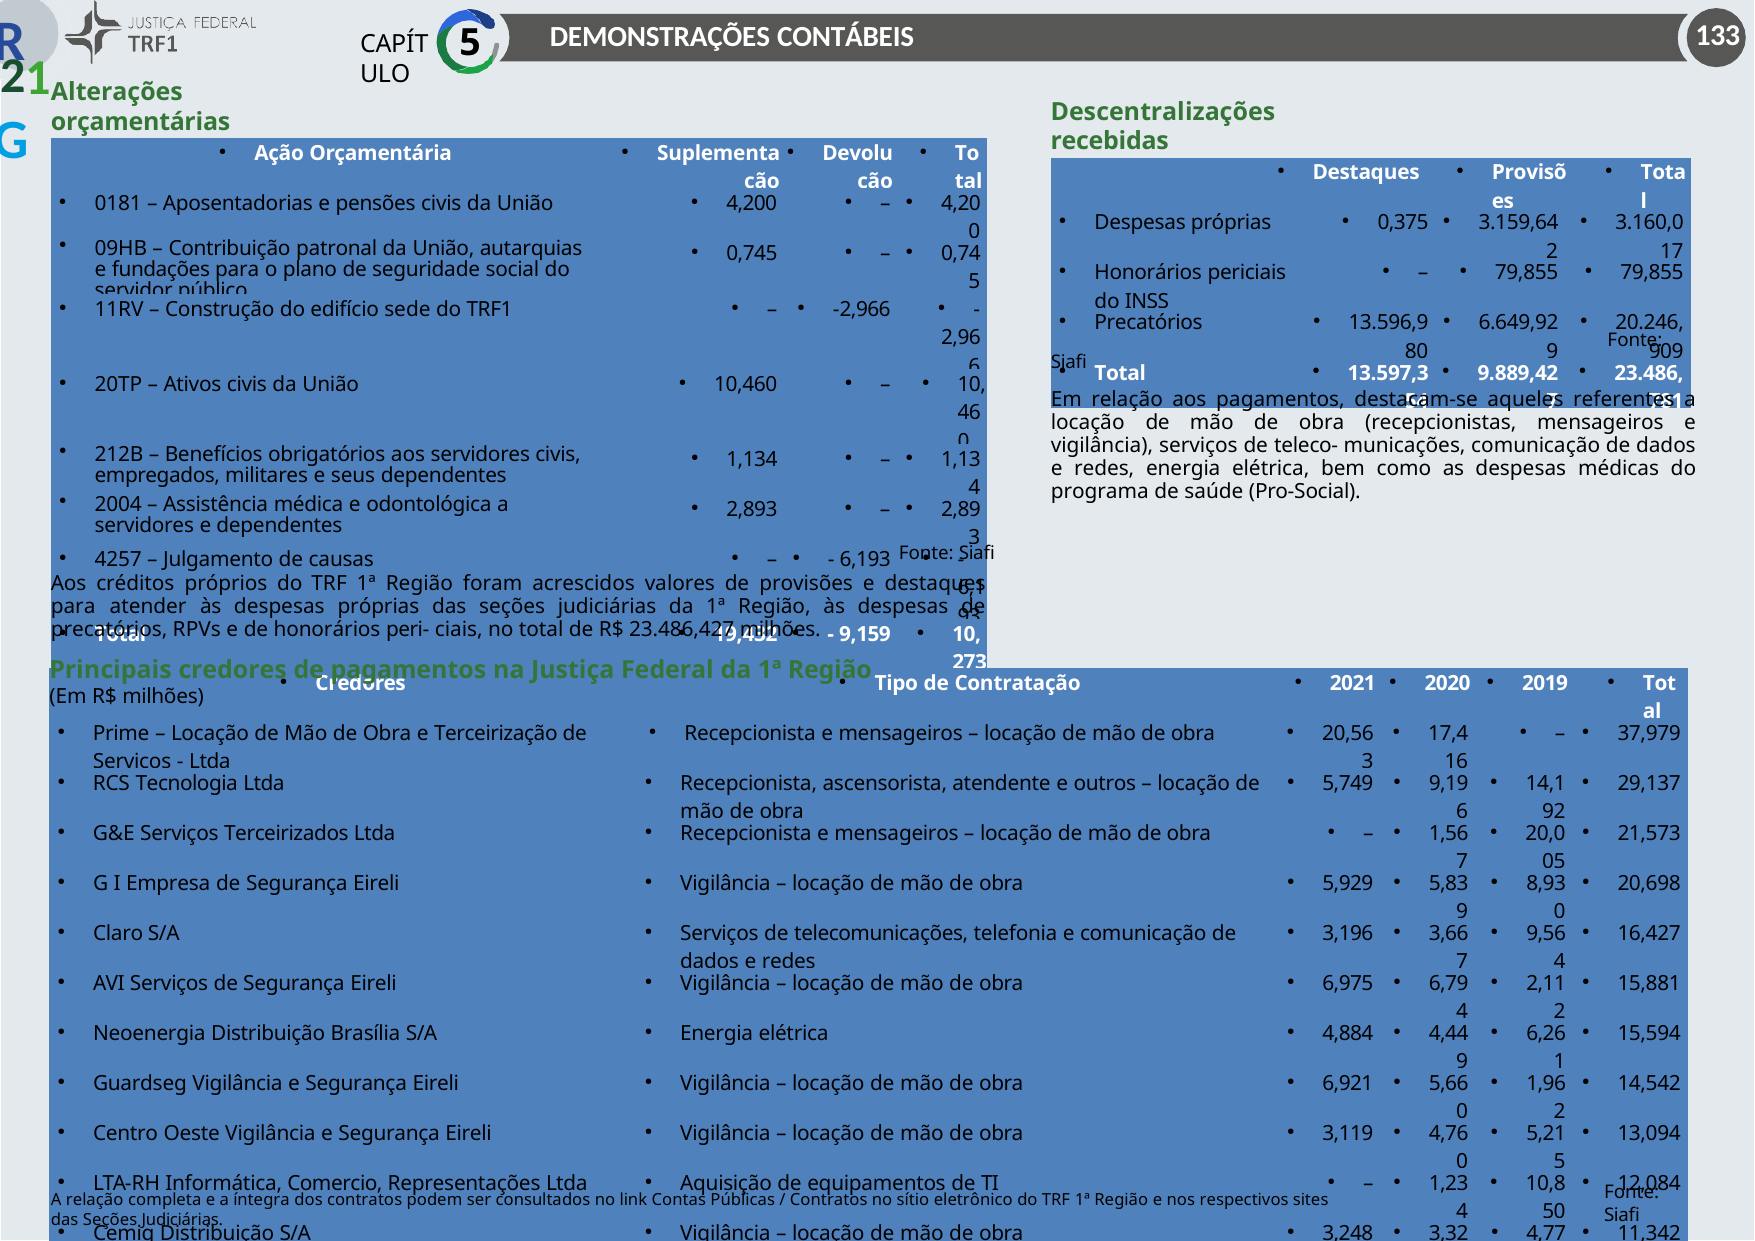

RG
133
21
DEMONSTRAÇÕES CONTÁBEIS
5
CAPÍTULO
Alterações orçamentárias
(Em R$ milhões)
Descentralizações recebidas
(Em R$ milhões)
| Ação Orçamentária | Suplementação | Devolução | Total |
| --- | --- | --- | --- |
| 0181 – Aposentadorias e pensões civis da União | 4,200 | – | 4,200 |
| 09HB – Contribuição patronal da União, autarquias e fundações para o plano de seguridade social do servidor público | 0,745 | – | 0,745 |
| 11RV – Construção do edifício sede do TRF1 | – | -2,966 | -2,966 |
| 20TP – Ativos civis da União | 10,460 | – | 10,460 |
| 212B – Benefícios obrigatórios aos servidores civis, empregados, militares e seus dependentes | 1,134 | – | 1,134 |
| 2004 – Assistência médica e odontológica a servidores e dependentes | 2,893 | – | 2,893 |
| 4257 – Julgamento de causas | – | - 6,193 | - 6,193 |
| Total | 19,432 | - 9,159 | 10,273 |
| Destaques | | Provisões | Total |
| --- | --- | --- | --- |
| Despesas próprias | 0,375 | 3.159,642 | 3.160,017 |
| Honorários periciais do INSS | – | 79,855 | 79,855 |
| Precatórios | 13.596,980 | 6.649,929 | 20.246,909 |
| Total | 13.597,354 | 9.889,427 | 23.486,781 |
Fonte: Siafi
Em relação aos pagamentos, destacam-se aqueles referentes a locação de mão de obra (recepcionistas, mensageiros e vigilância), serviços de teleco- municações, comunicação de dados e redes, energia elétrica, bem como as despesas médicas do programa de saúde (Pro-Social).
Fonte: Siafi
Aos créditos próprios do TRF 1ª Região foram acrescidos valores de provisões e destaques para atender às despesas próprias das seções judiciárias da 1ª Região, às despesas de precatórios, RPVs e de honorários peri- ciais, no total de R$ 23.486,427 milhões.
Principais credores de pagamentos na Justiça Federal da 1ª Região
(Em R$ milhões)
| Credores | Tipo de Contratação | 2021 | 2020 | 2019 | Total |
| --- | --- | --- | --- | --- | --- |
| Prime – Locação de Mão de Obra e Terceirização de Serviços - Ltda | Recepcionista e mensageiros – locação de mão de obra | 20,563 | 17,416 | – | 37,979 |
| RCS Tecnologia Ltda | Recepcionista, ascensorista, atendente e outros – locação de mão de obra | 5,749 | 9,196 | 14,192 | 29,137 |
| G&E Serviços Terceirizados Ltda | Recepcionista e mensageiros – locação de mão de obra | – | 1,567 | 20,005 | 21,573 |
| G I Empresa de Segurança Eireli | Vigilância – locação de mão de obra | 5,929 | 5,839 | 8,930 | 20,698 |
| Claro S/A | Serviços de telecomunicações, telefonia e comunicação de dados e redes | 3,196 | 3,667 | 9,564 | 16,427 |
| AVI Serviços de Segurança Eireli | Vigilância – locação de mão de obra | 6,975 | 6,794 | 2,112 | 15,881 |
| Neoenergia Distribuição Brasília S/A | Energia elétrica | 4,884 | 4,449 | 6,261 | 15,594 |
| Guardseg Vigilância e Segurança Eireli | Vigilância – locação de mão de obra | 6,921 | 5,660 | 1,962 | 14,542 |
| Centro Oeste Vigilância e Segurança Eireli | Vigilância – locação de mão de obra | 3,119 | 4,760 | 5,215 | 13,094 |
| LTA-RH Informática, Comercio, Representações Ltda | Aquisição de equipamentos de TI | – | 1,234 | 10,850 | 12,084 |
| Cemig Distribuição S/A | Vigilância – locação de mão de obra | 3,248 | 3,320 | 4,774 | 11,342 |
| Credores do Pro-Social | Despesas médicas | 84,988 | 84,680 | 88,249 | 257,917 |
| Demais credores – pessoas jurídicas | Serviços e aquisições diversas | 224,258 | 233,097 | 304,365 | 761,720 |
| Total | | 369,829 | 381,682 | 476,478 | 1.227,989 |
Fonte: Siafi
A relação completa e a íntegra dos contratos podem ser consultados no link Contas Públicas / Contratos no sítio eletrônico do TRF 1ª Região e nos respectivos sites das Seções Judiciárias.